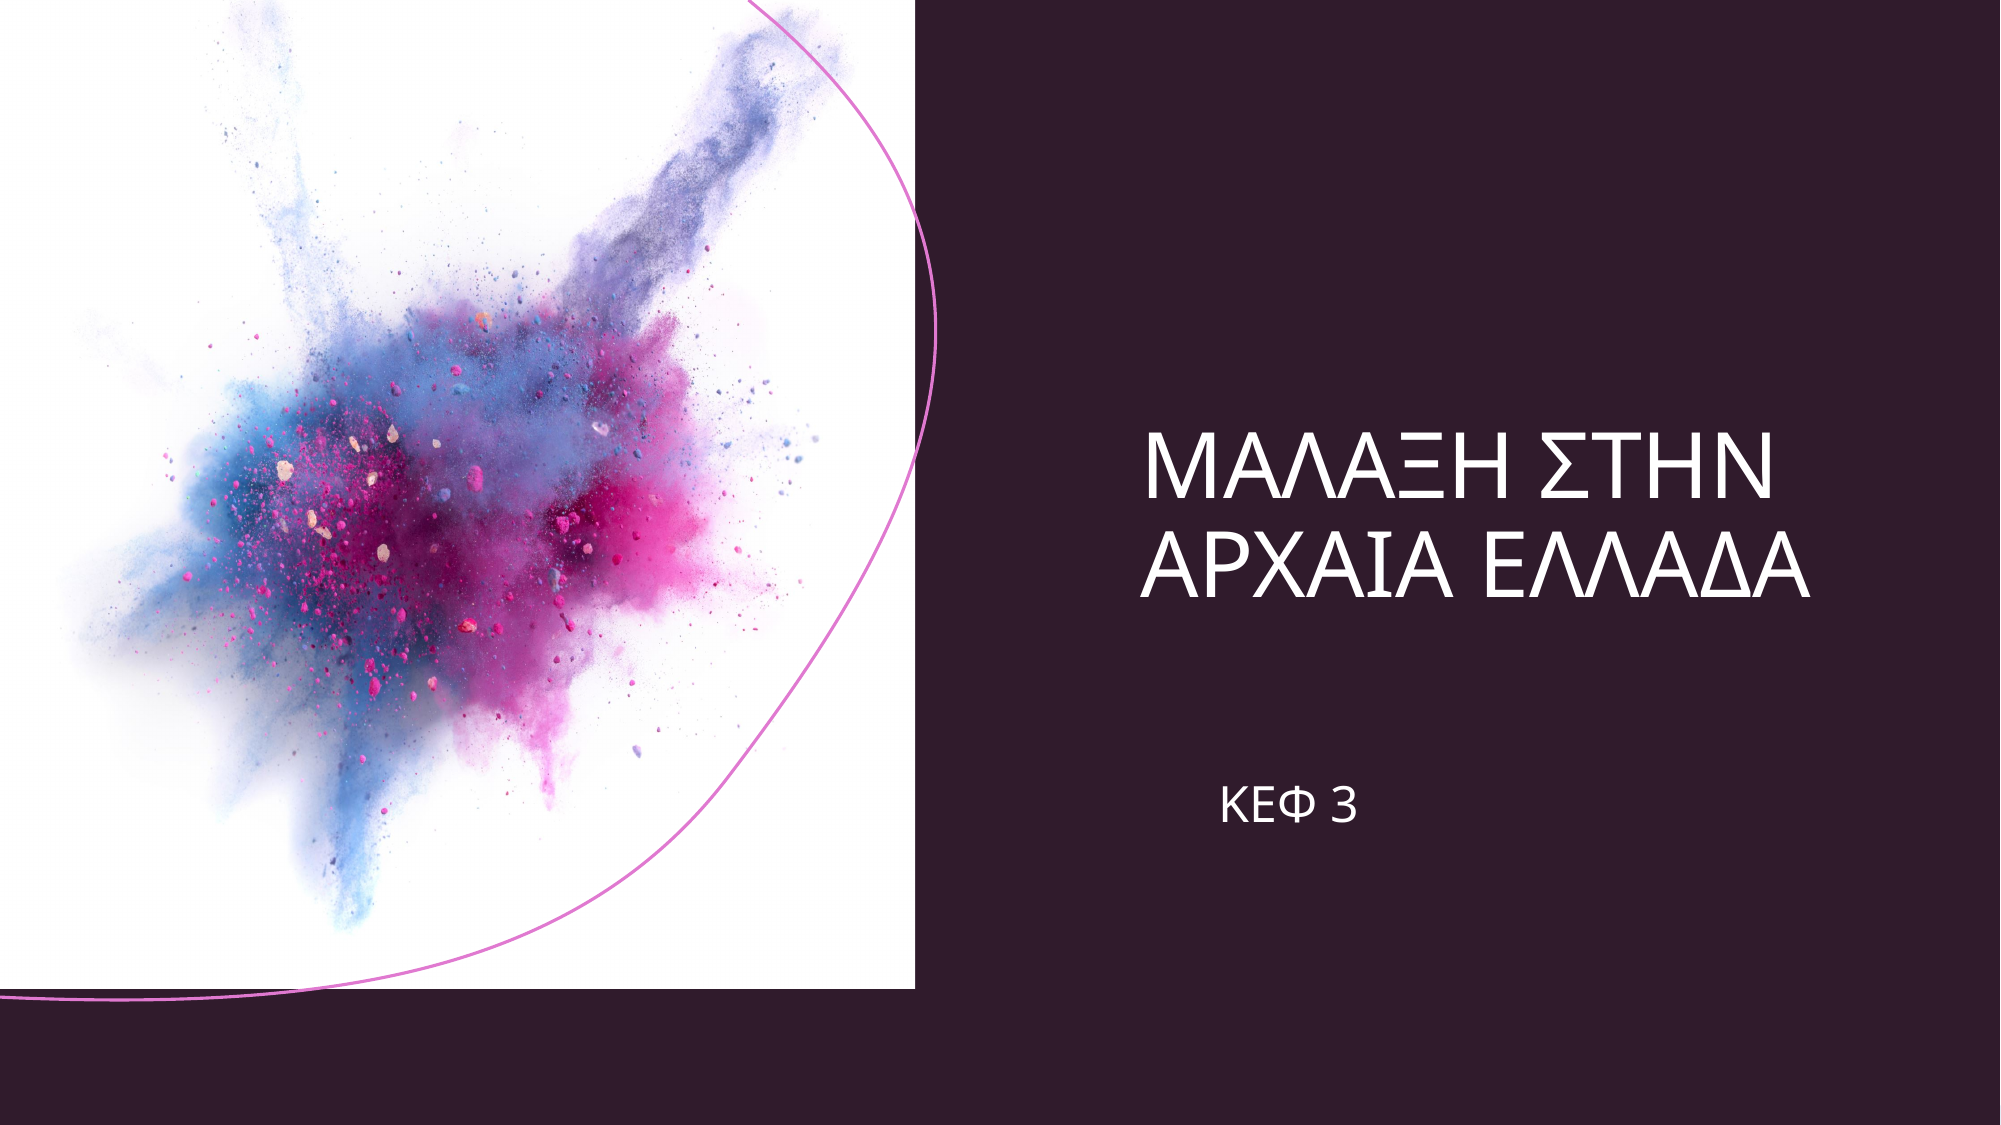

# ΜΑΛΑΞΗ ΣΤΗΝ ΑΡΧΑΙΑ ΕΛΛΑΔΑ
ΚΕΦ 3